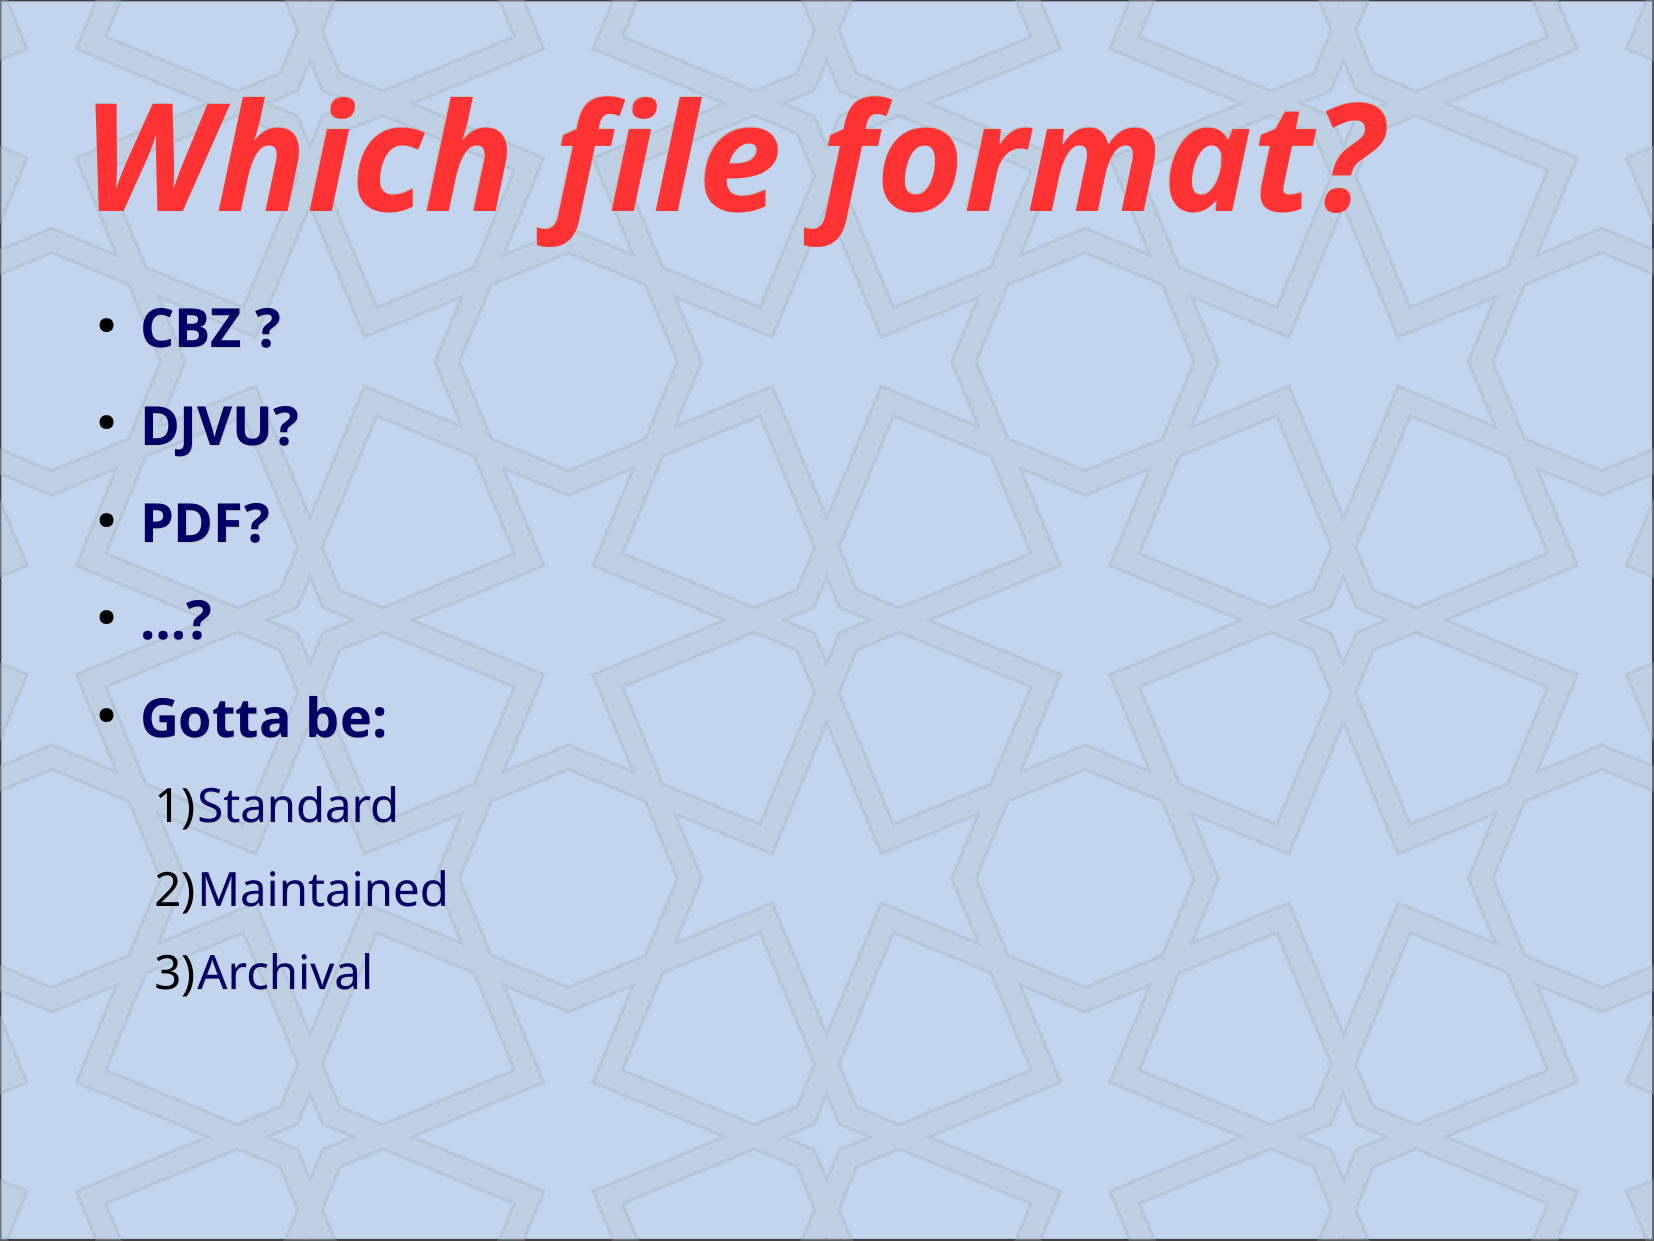

# Which file format?
CBZ ?
DJVU?
PDF?
…?
Gotta be:
Standard
Maintained
Archival